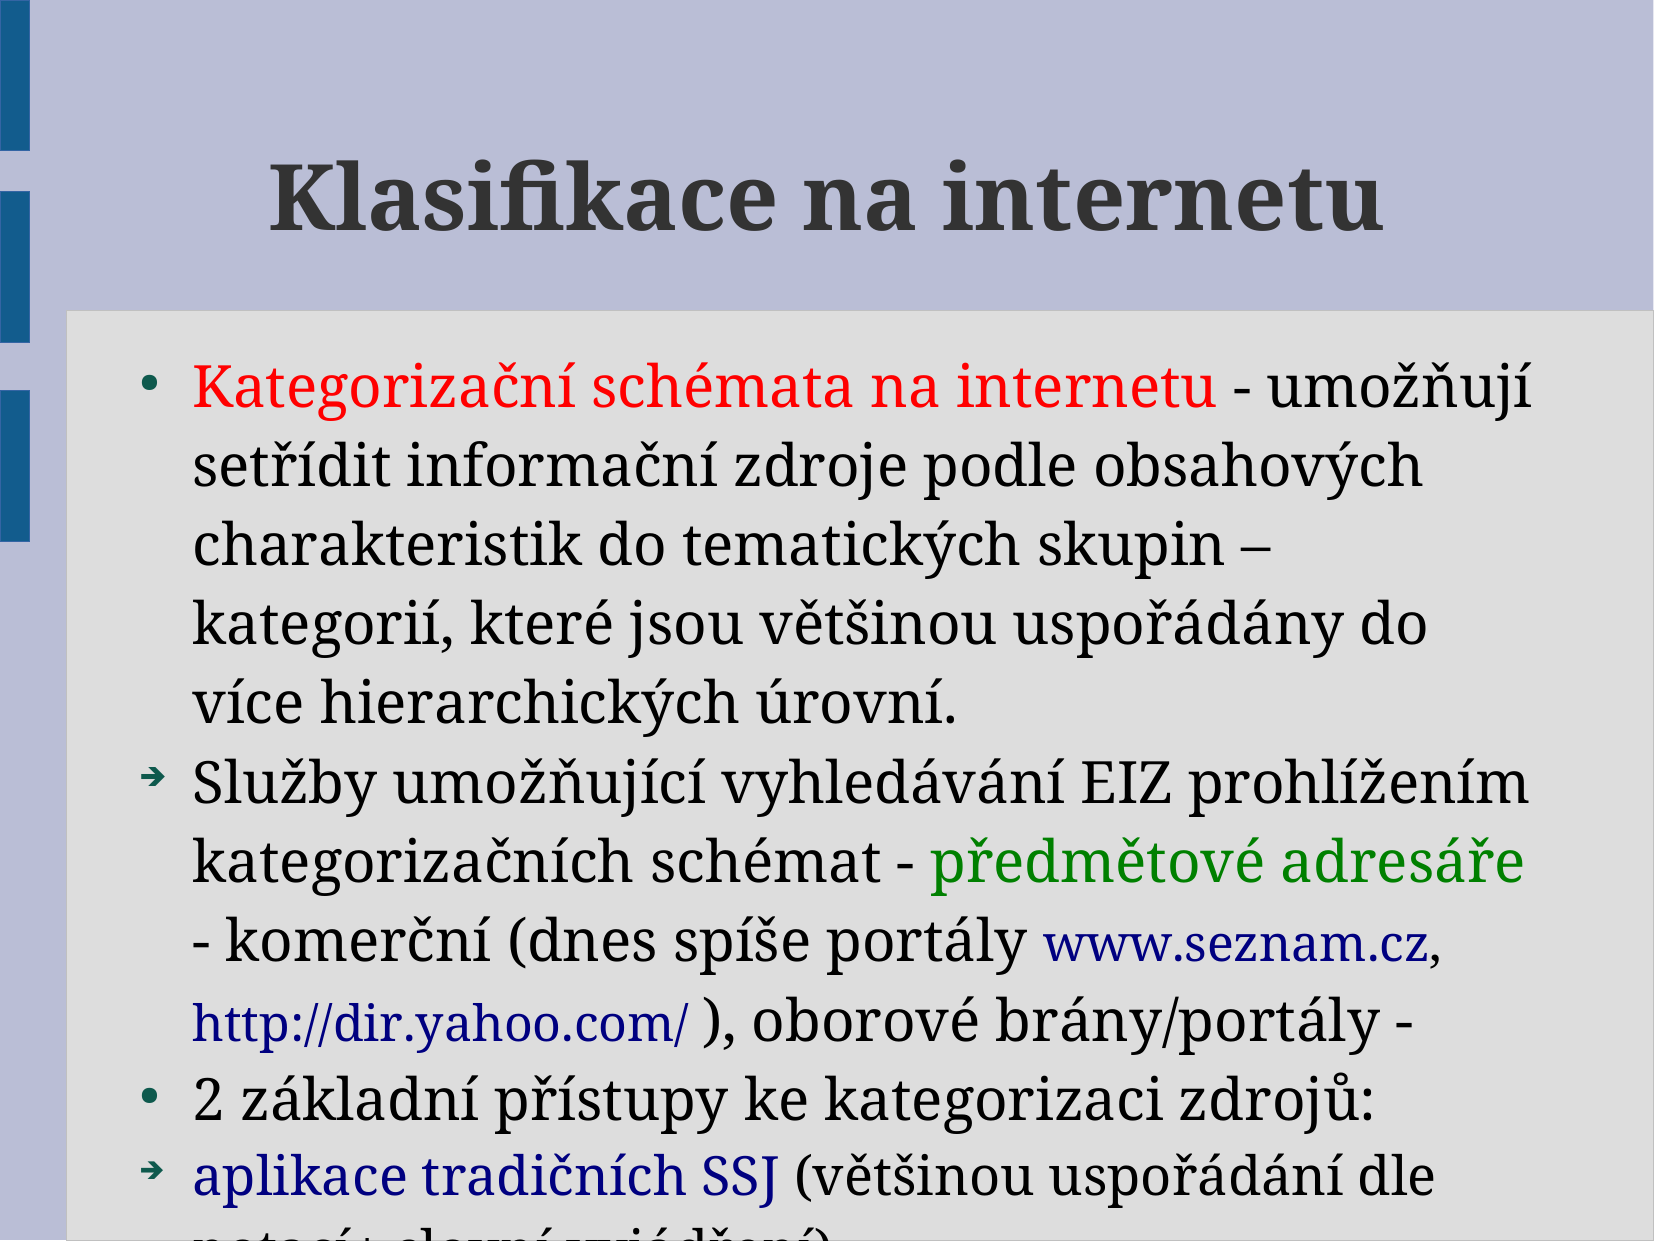

# Klasifikace na internetu
Kategorizační schémata na internetu - umožňují setřídit informační zdroje podle obsahových charakteristik do tematických skupin – kategorií, které jsou většinou uspořádány do více hierarchických úrovní.
Služby umožňující vyhledávání EIZ prohlížením kategorizačních schémat - předmětové adresáře - komerční (dnes spíše portály www.seznam.cz, http://dir.yahoo.com/ ), oborové brány/portály -
2 základní přístupy ke kategorizaci zdrojů:
aplikace tradičních SSJ (většinou uspořádání dle notací+ slovní vyjádření)
vytvoření vlastního schéma - (většinou abecední uspořádání kategorií stejné hierarchické úrovně)